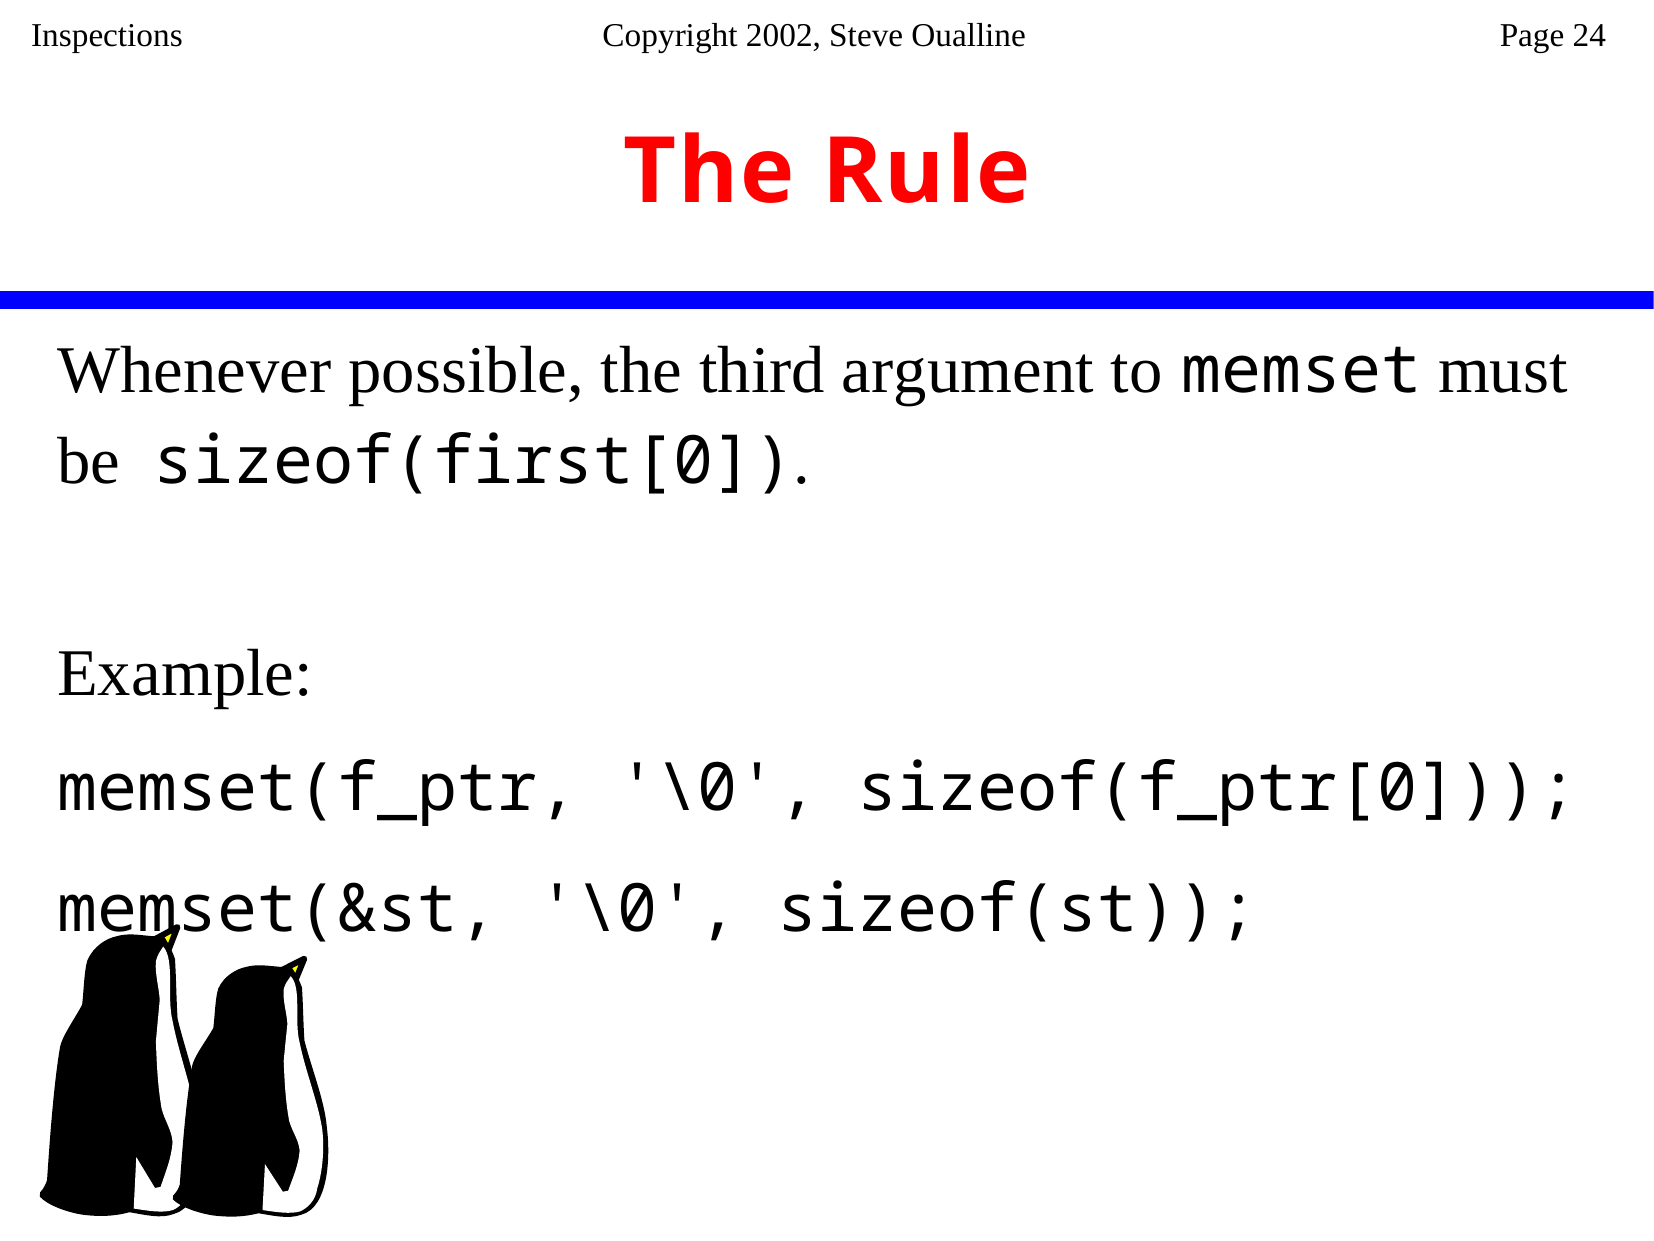

# The Rule
Whenever possible, the third argument to memset must be sizeof(first[0]).
Example:
memset(f_ptr, '\0', sizeof(f_ptr[0]));
memset(&st, '\0', sizeof(st));